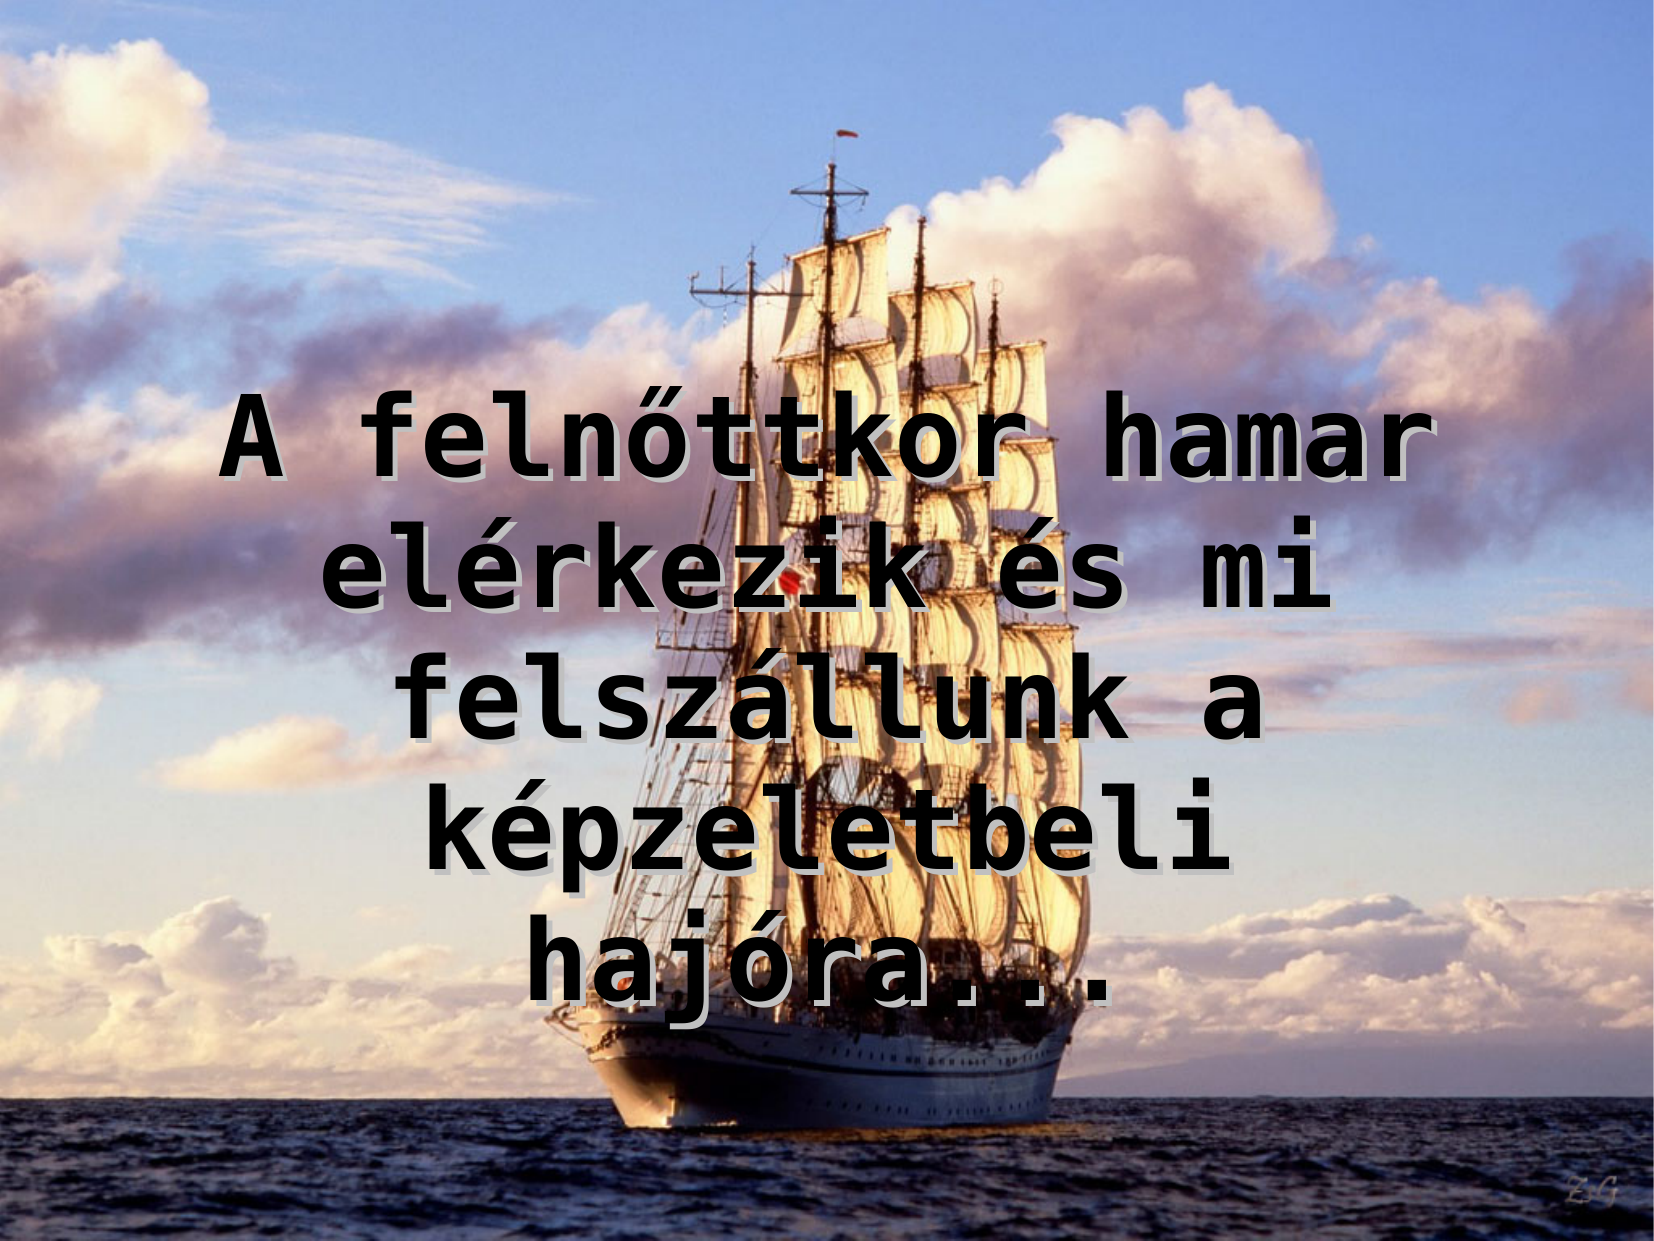

# A felnőttkor hamar elérkezik és mi felszállunk a képzeletbeli hajóra...